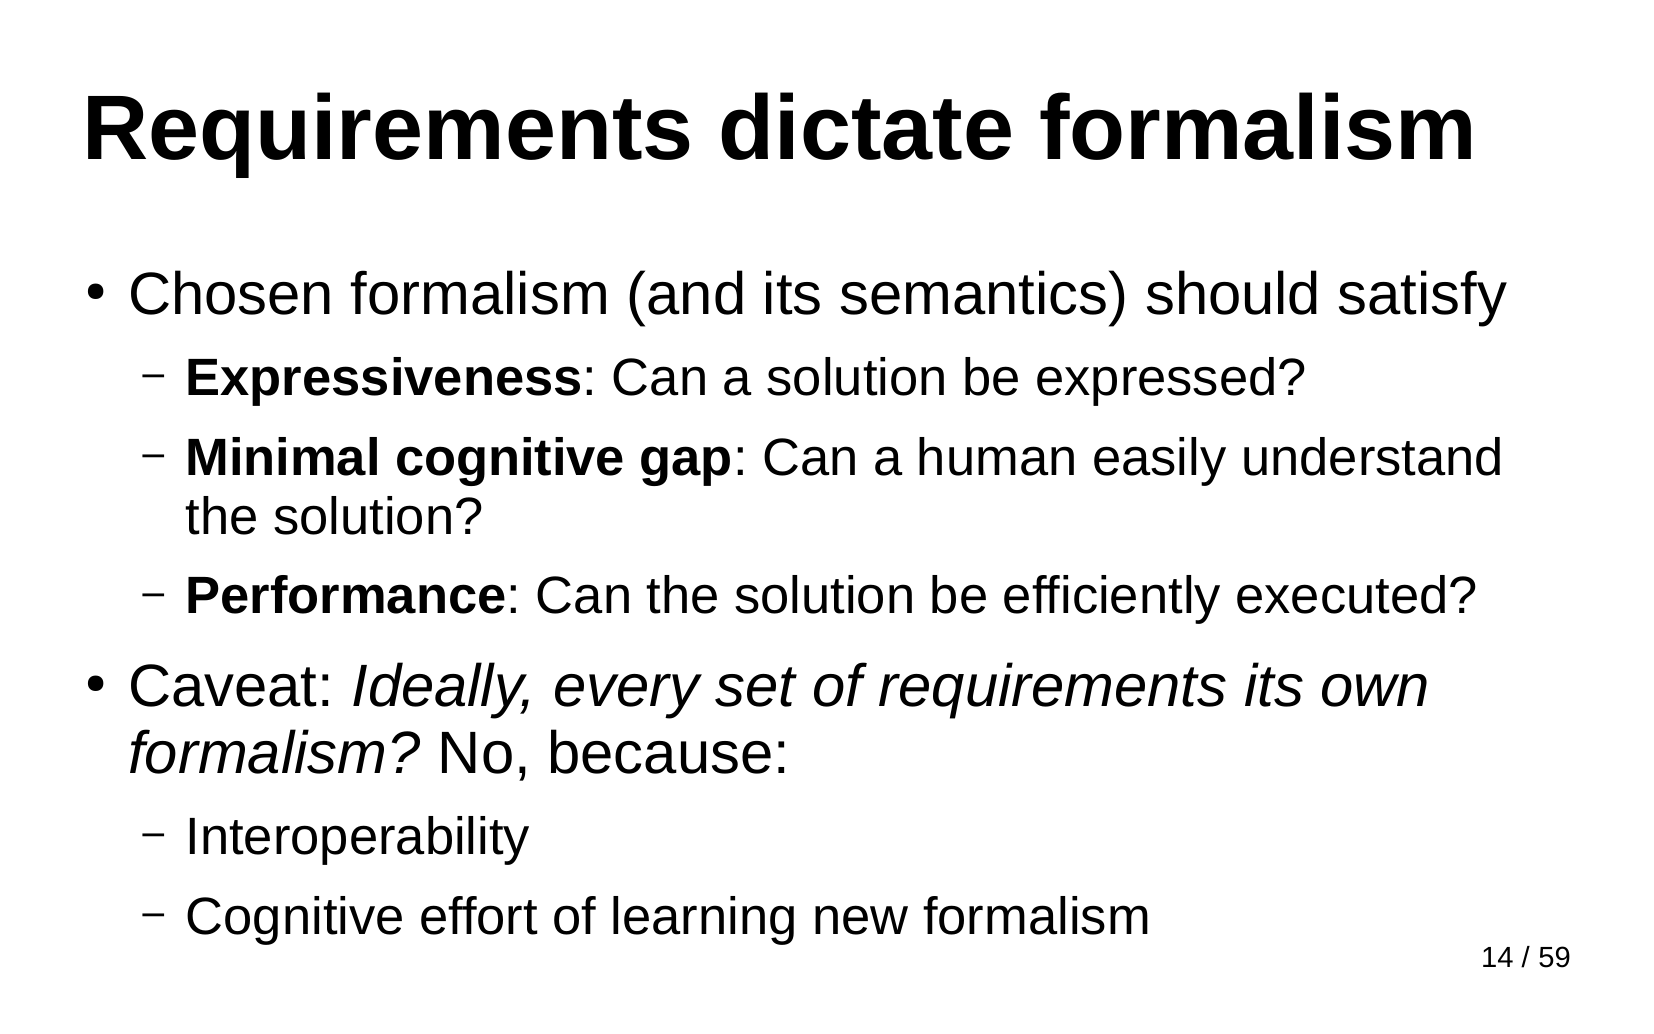

# Requirements dictate formalism
Chosen formalism (and its semantics) should satisfy
Expressiveness: Can a solution be expressed?
Minimal cognitive gap: Can a human easily understand the solution?
Performance: Can the solution be efficiently executed?
Caveat: Ideally, every set of requirements its own formalism? No, because:
Interoperability
Cognitive effort of learning new formalism
14